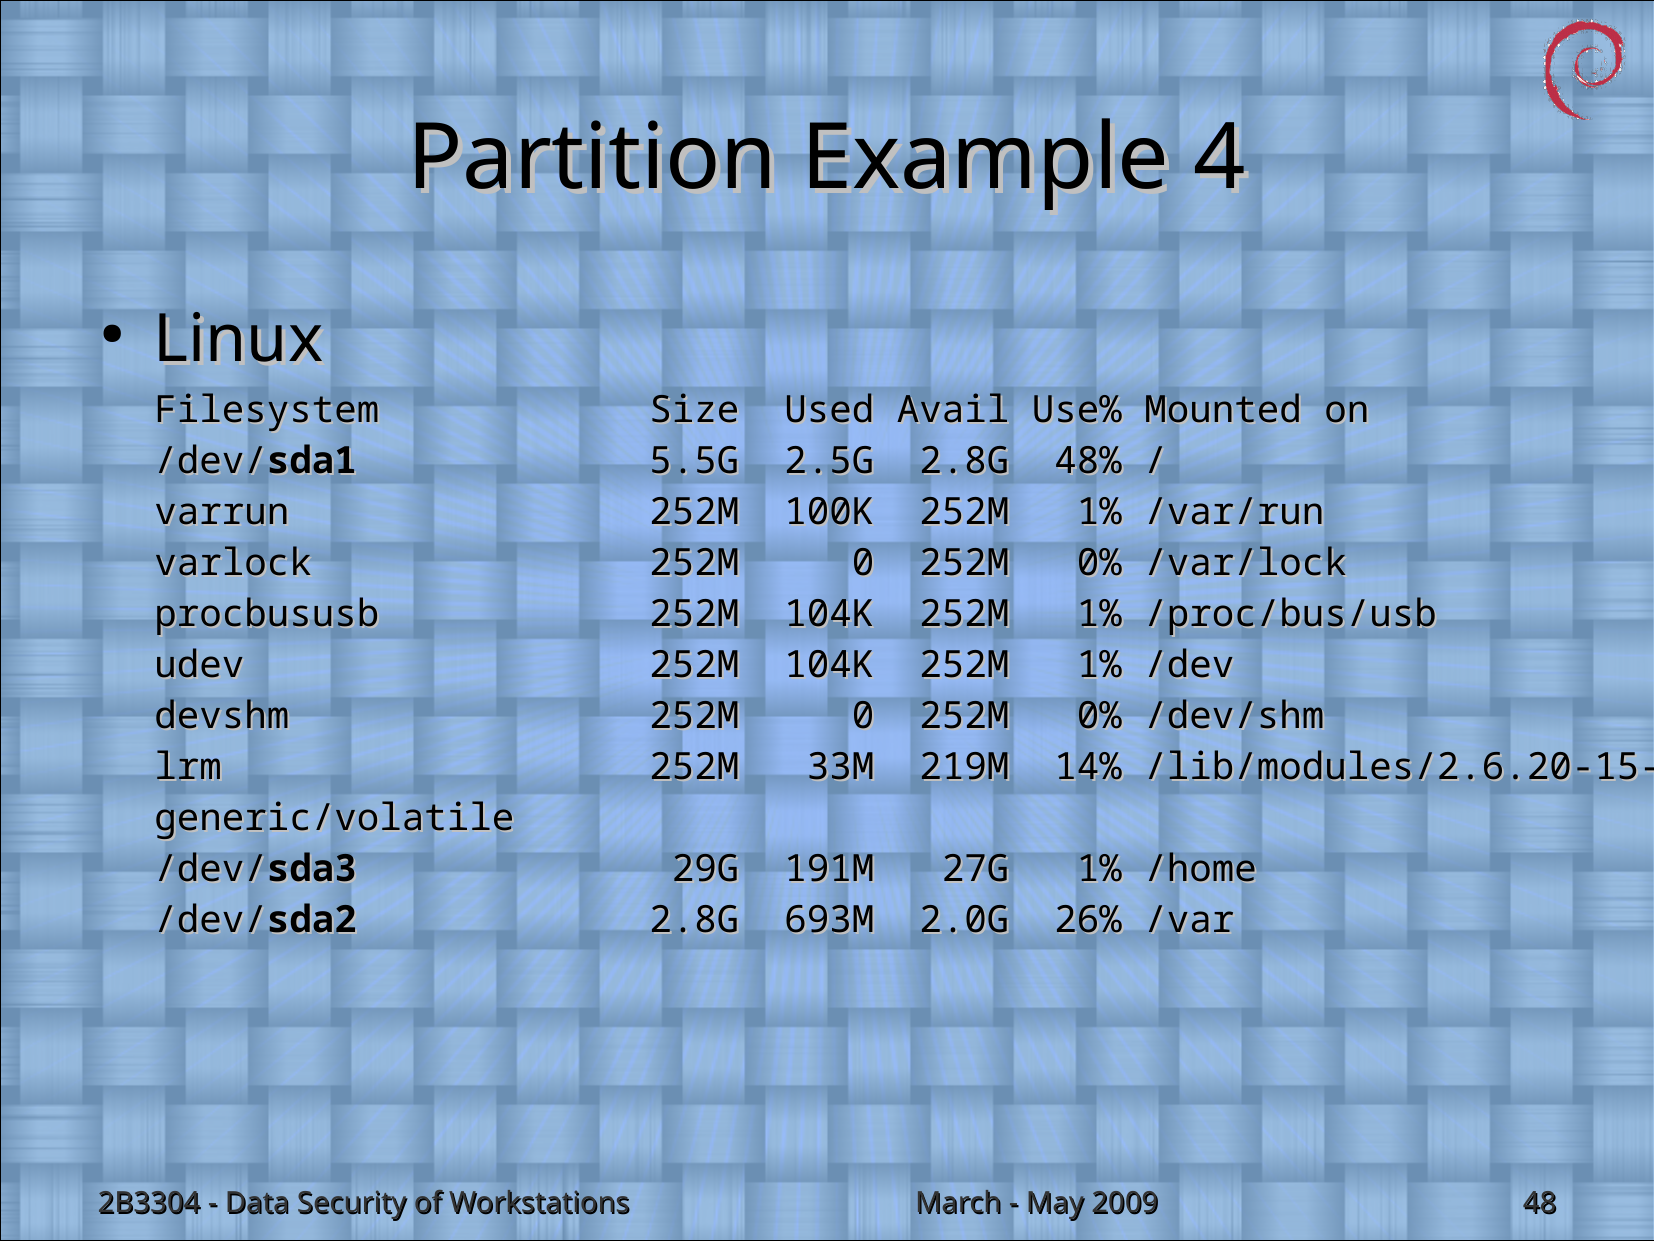

# Partition Example 4
Linux
Filesystem Size Used Avail Use% Mounted on
/dev/sda1 5.5G 2.5G 2.8G 48% /
varrun 252M 100K 252M 1% /var/run
varlock 252M 0 252M 0% /var/lock
procbususb 252M 104K 252M 1% /proc/bus/usb
udev 252M 104K 252M 1% /dev
devshm 252M 0 252M 0% /dev/shm
lrm 252M 33M 219M 14% /lib/modules/2.6.20-15-generic/volatile
/dev/sda3 29G 191M 27G 1% /home
/dev/sda2 2.8G 693M 2.0G 26% /var